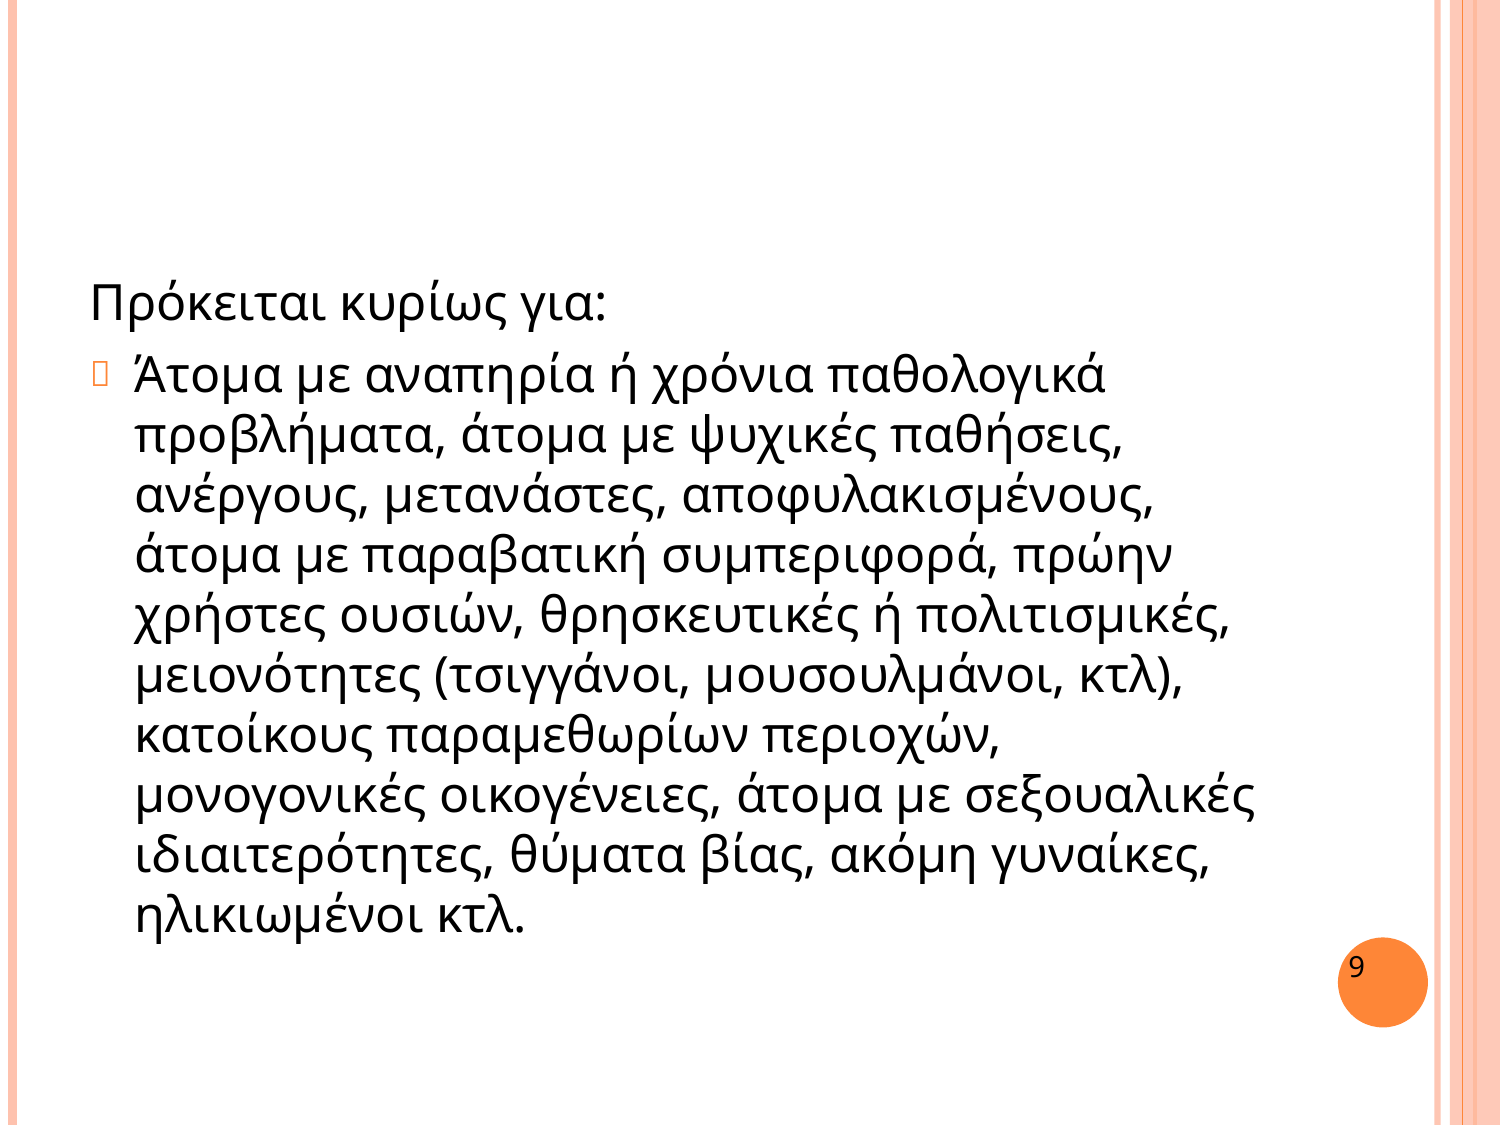

# Πρόκειται κυρίως για:
Άτομα με αναπηρία ή χρόνια παθολογικά προβλήματα, άτομα με ψυχικές παθήσεις, ανέργους, μετανάστες, αποφυλακισμένους, άτομα με παραβατική συμπεριφορά, πρώην χρήστες ουσιών, θρησκευτικές ή πολιτισμικές, μειονότητες (τσιγγάνοι, μουσουλμάνοι, κτλ), κατοίκους παραμεθωρίων περιοχών, μονογονικές οικογένειες, άτομα με σεξουαλικές ιδιαιτερότητες, θύματα βίας, ακόμη γυναίκες, ηλικιωμένοι κτλ.